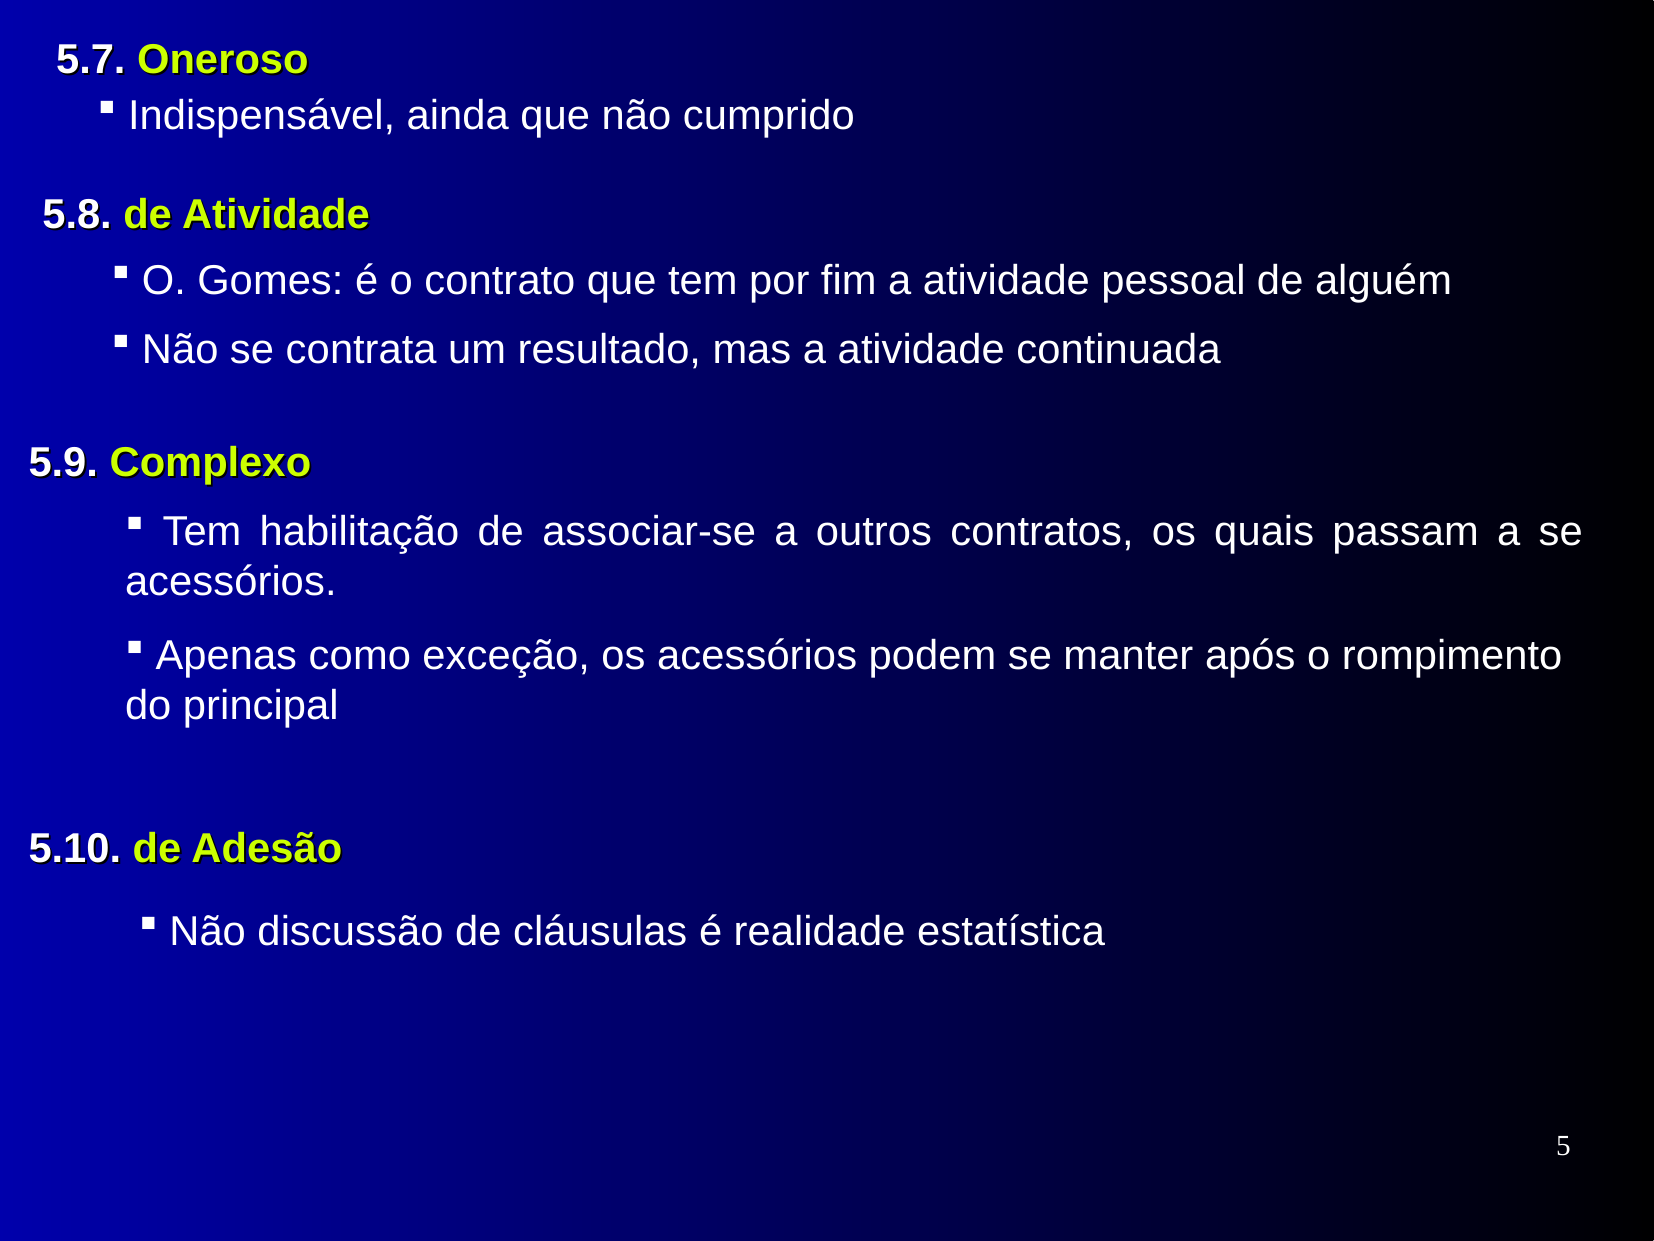

5.7. Oneroso
 Indispensável, ainda que não cumprido
5.8. de Atividade
 O. Gomes: é o contrato que tem por fim a atividade pessoal de alguém
 Não se contrata um resultado, mas a atividade continuada
5.9. Complexo
 Tem habilitação de associar-se a outros contratos, os quais passam a se acessórios.
 Apenas como exceção, os acessórios podem se manter após o rompimento do principal
5.10. de Adesão
 Não discussão de cláusulas é realidade estatística
5